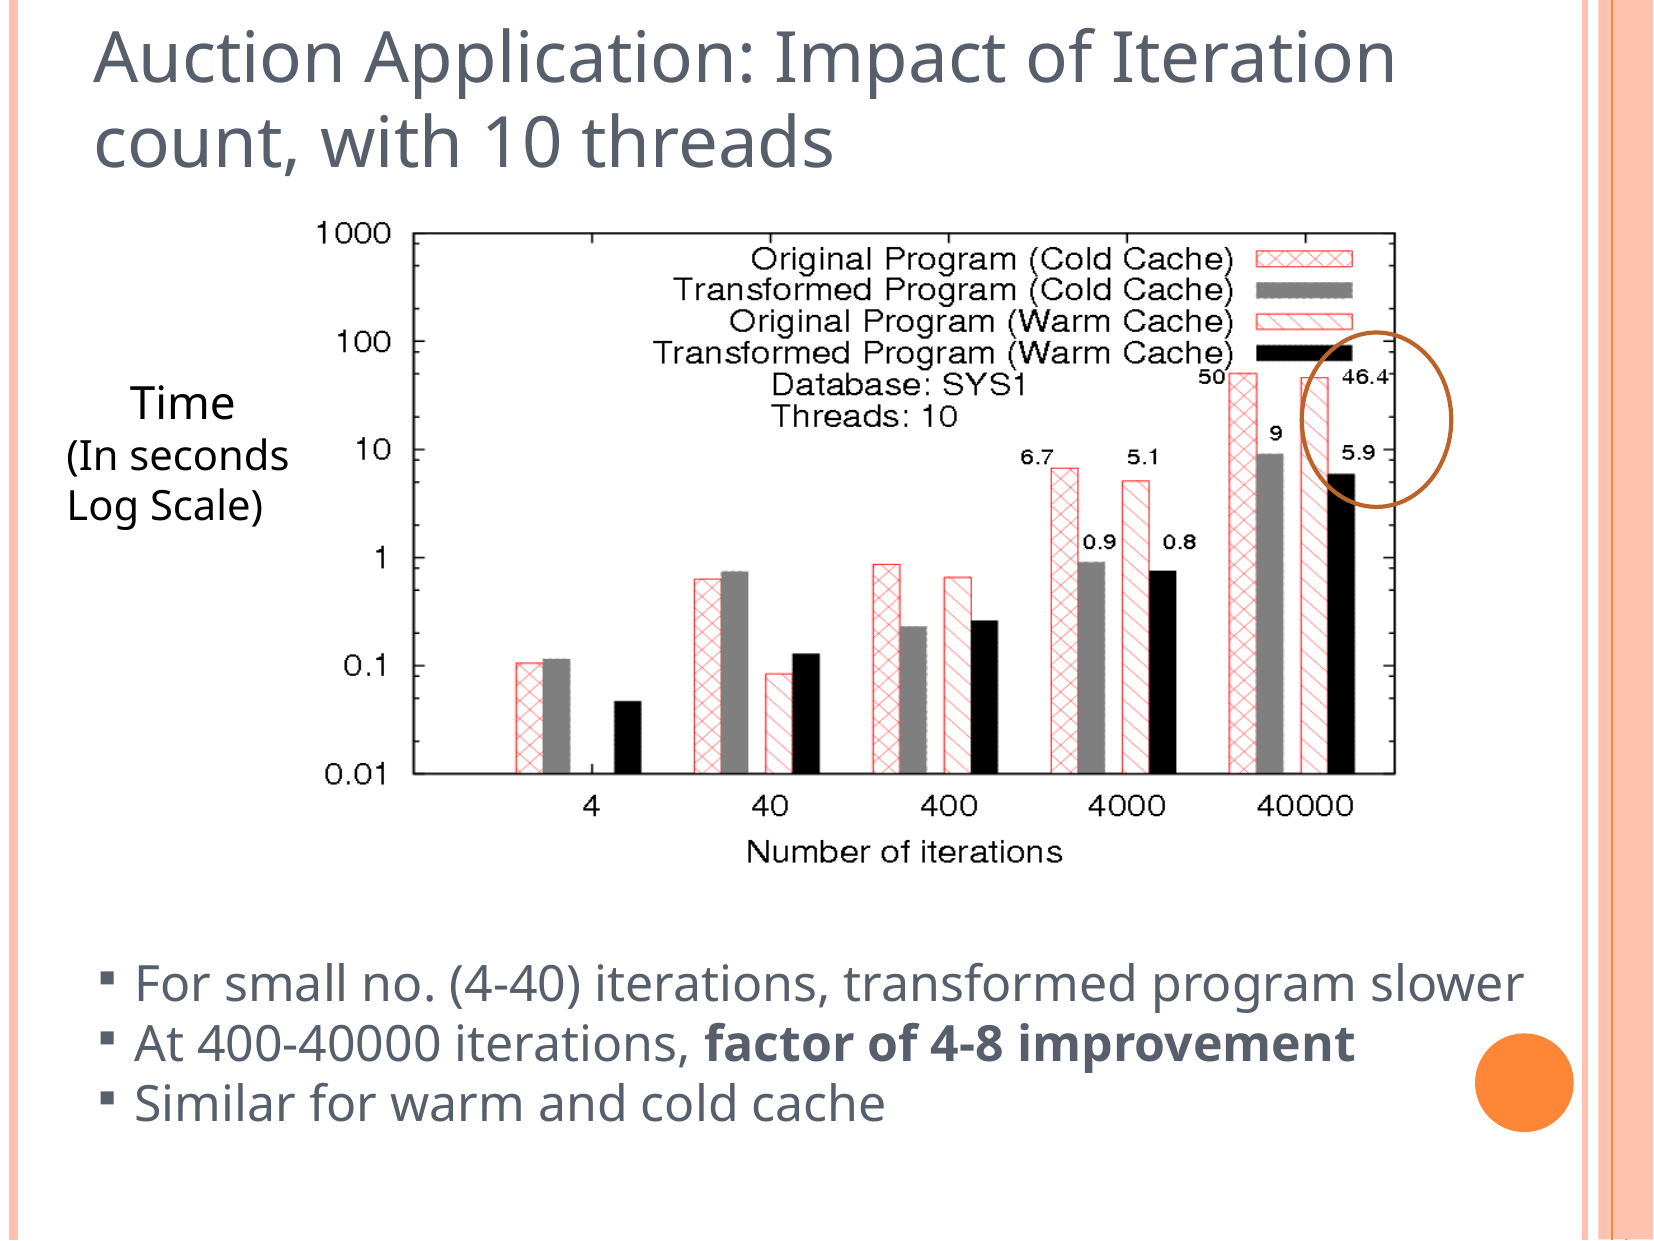

Auction Application: Impact of Iteration count, with 10 threads
Time
(In seconds
Log Scale)
For small no. (4-40) iterations, transformed program slower
At 400-40000 iterations, factor of 4-8 improvement
Similar for warm and cold cache